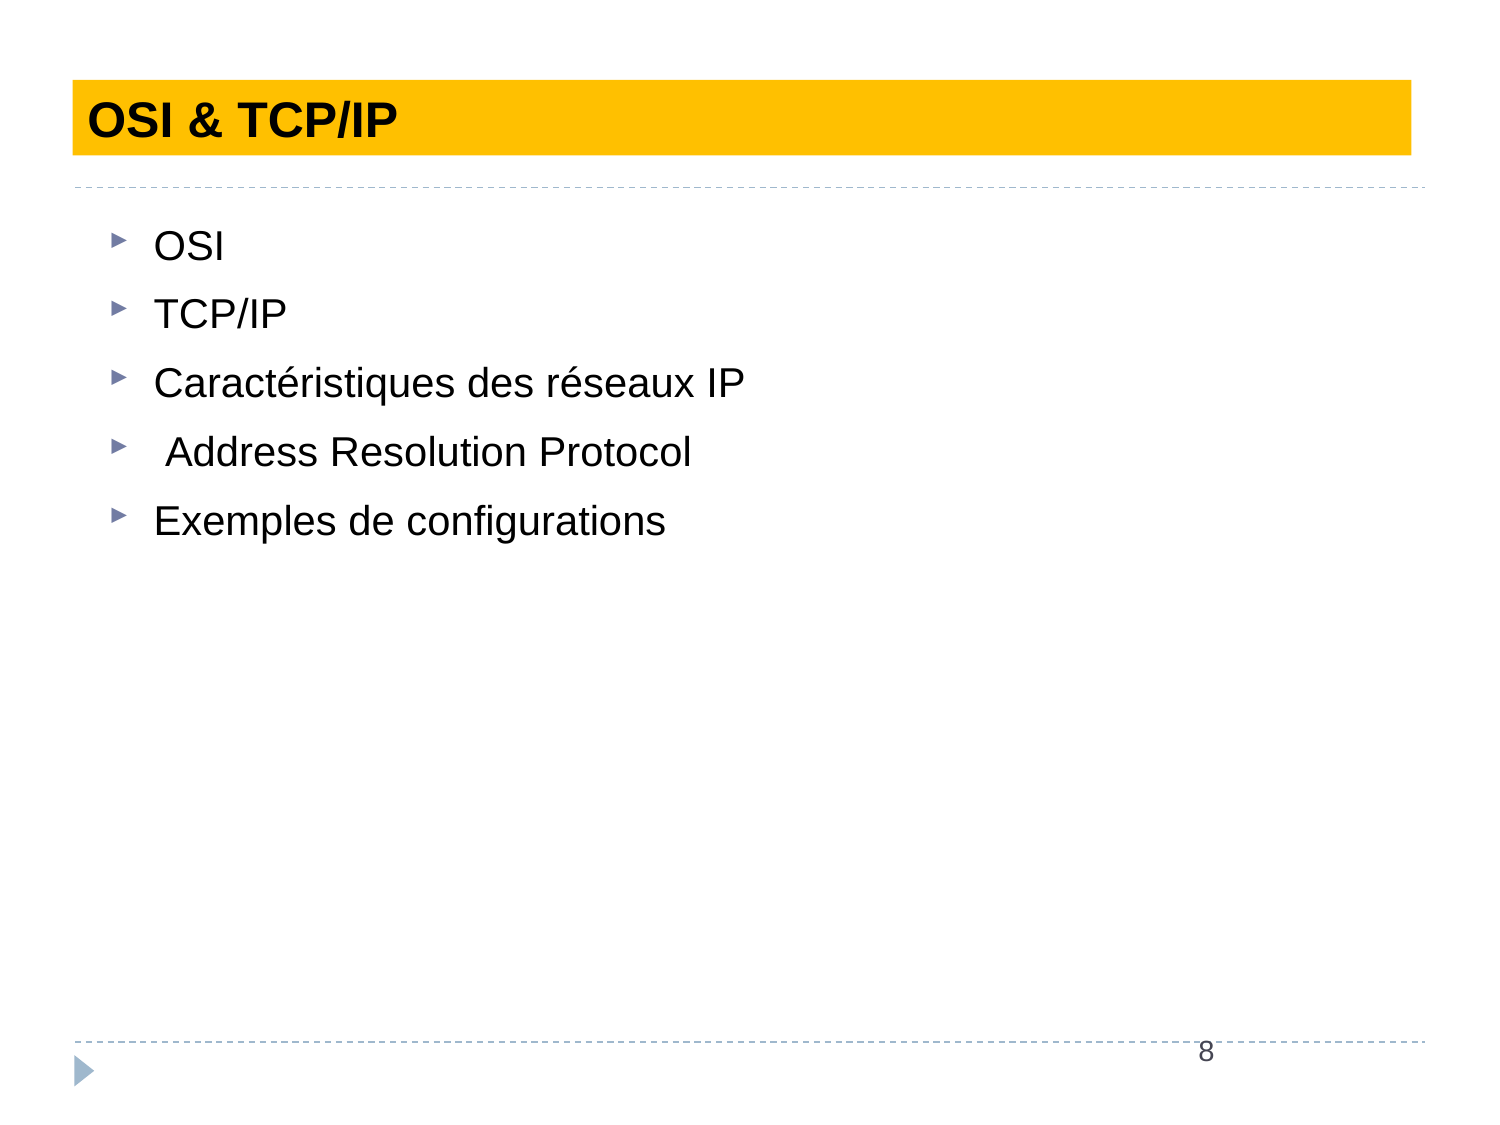

OSI & TCP/IP
# OSI
TCP/IP
Caractéristiques des réseaux IP
 Address Resolution Protocol
Exemples de configurations
7